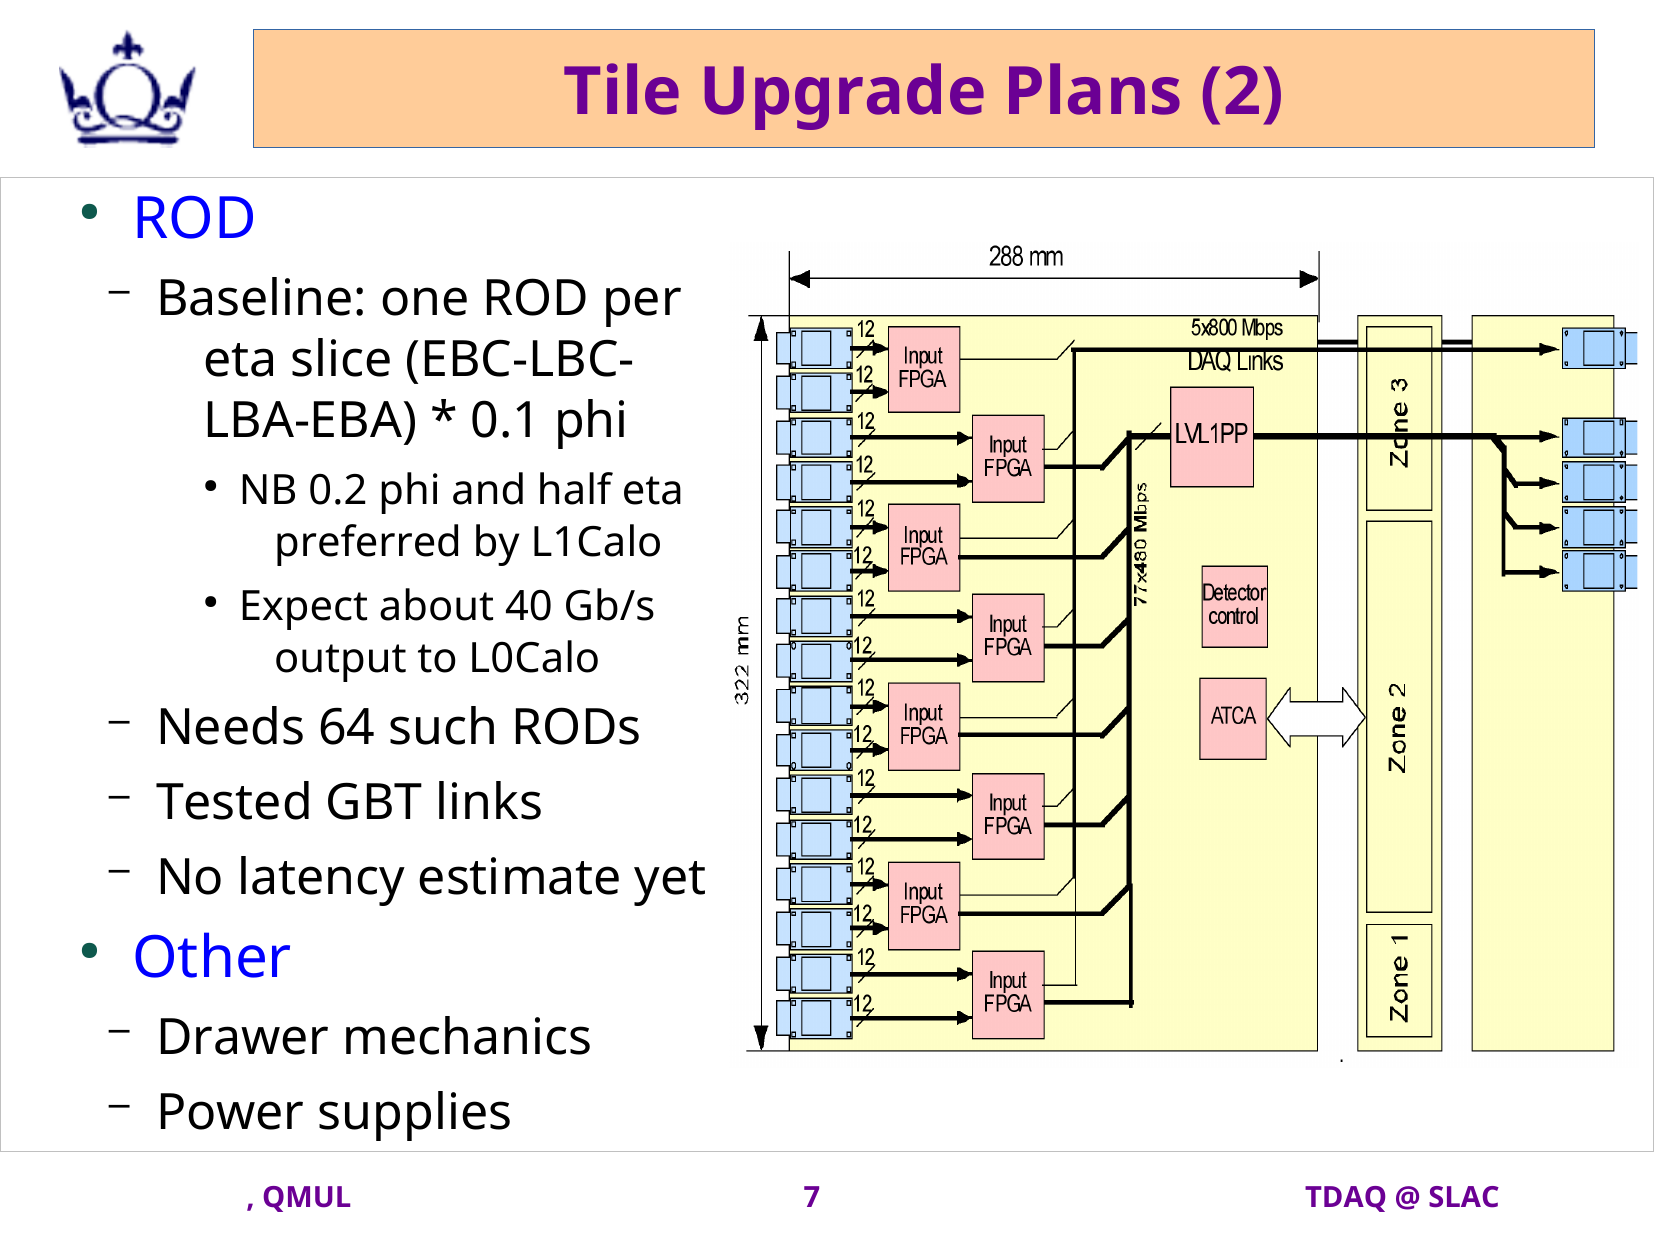

# Tile Upgrade Plans (2)
ROD
Baseline: one ROD per eta slice (EBC-LBC-LBA-EBA) * 0.1 phi
NB 0.2 phi and half eta preferred by L1Calo
Expect about 40 Gb/s output to L0Calo
Needs 64 such RODs
Tested GBT links
No latency estimate yet
Other
Drawer mechanics
Power supplies